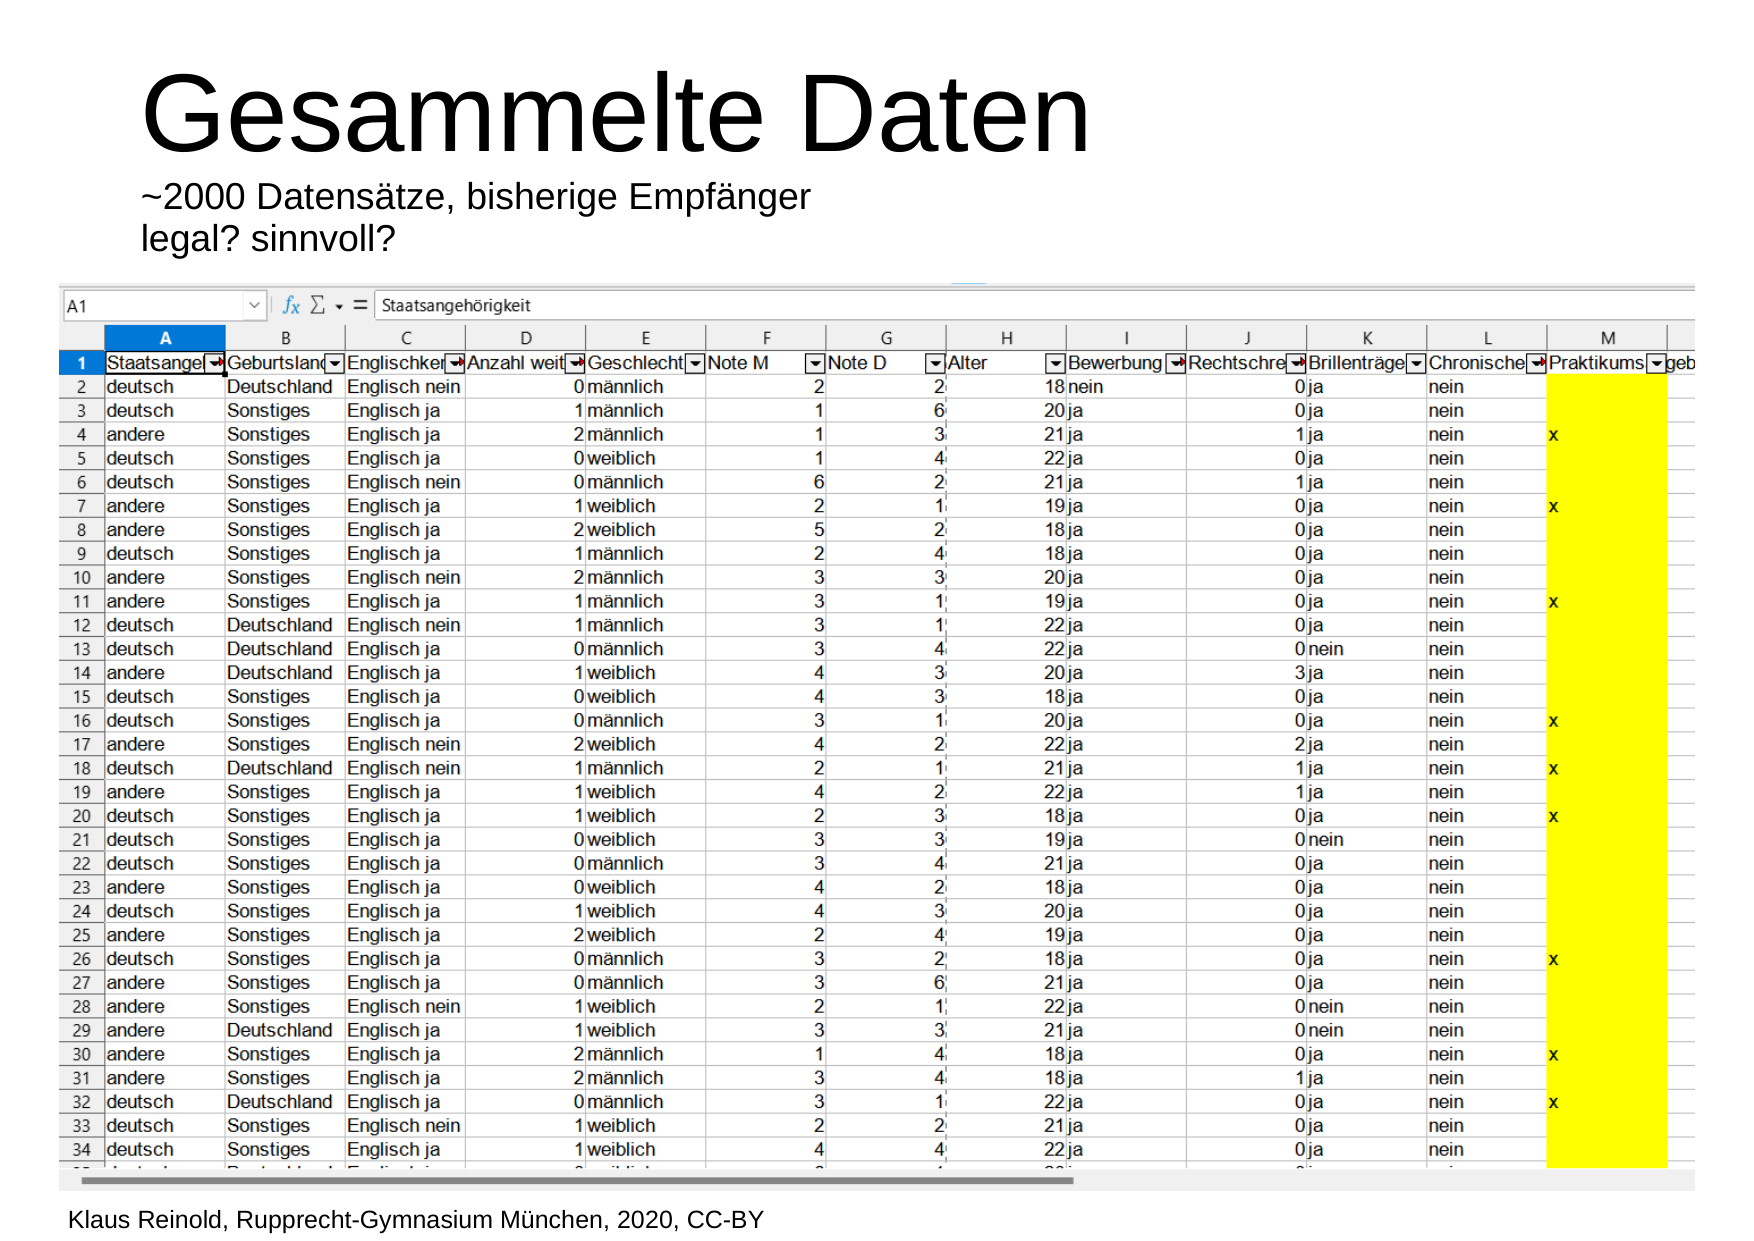

# Gesammelte Daten ~2000 Datensätze, bisherige Empfänger legal? sinnvoll?
Klaus Reinold, Rupprecht-Gymnasium München, 2020, CC-BY